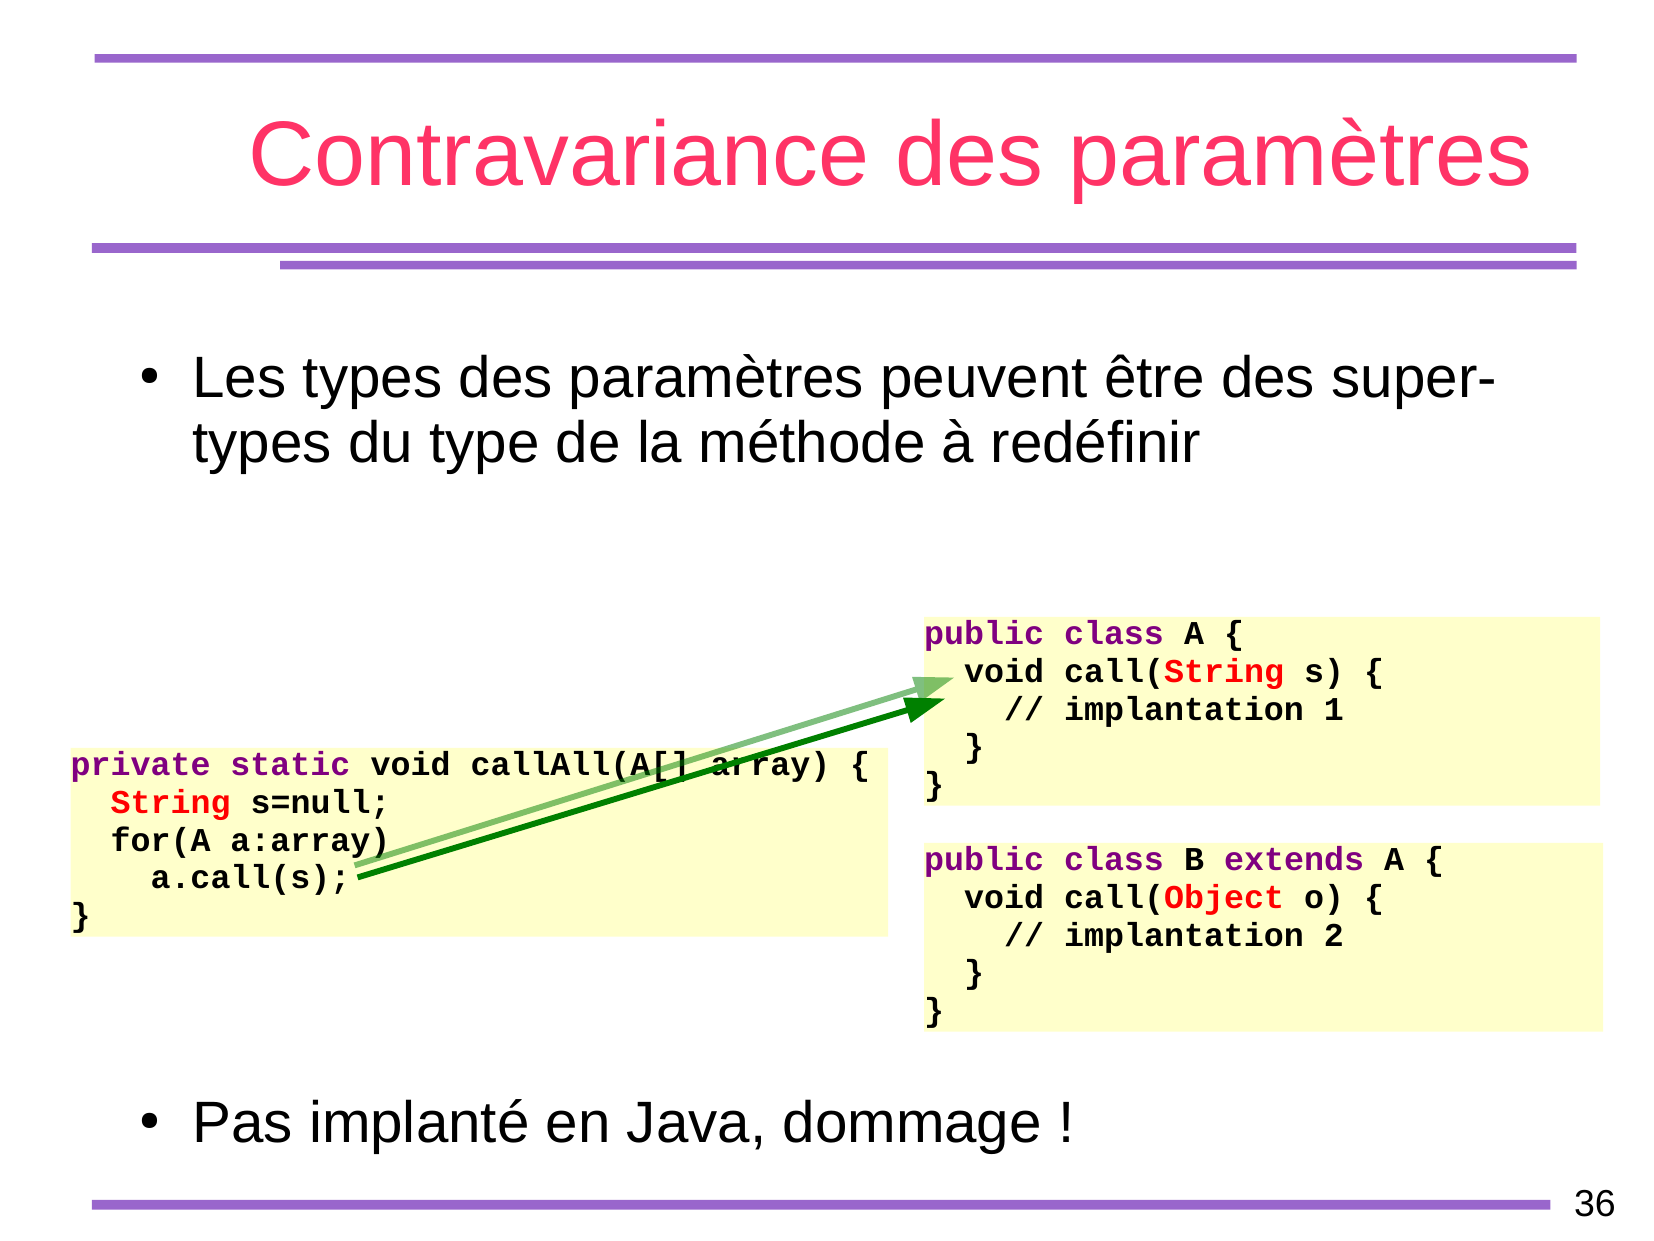

# Contravariance des paramètres
Les types des paramètres peuvent être des super-types du type de la méthode à redéfinir
Pas implanté en Java, dommage !
public class A {
 void call(String s) {
 // implantation 1
 }
}
private static void callAll(A[] array) {
 String s=null;
 for(A a:array)
 a.call(s);
}
public class B extends A {
 void call(Object o) {
 // implantation 2
 }
}